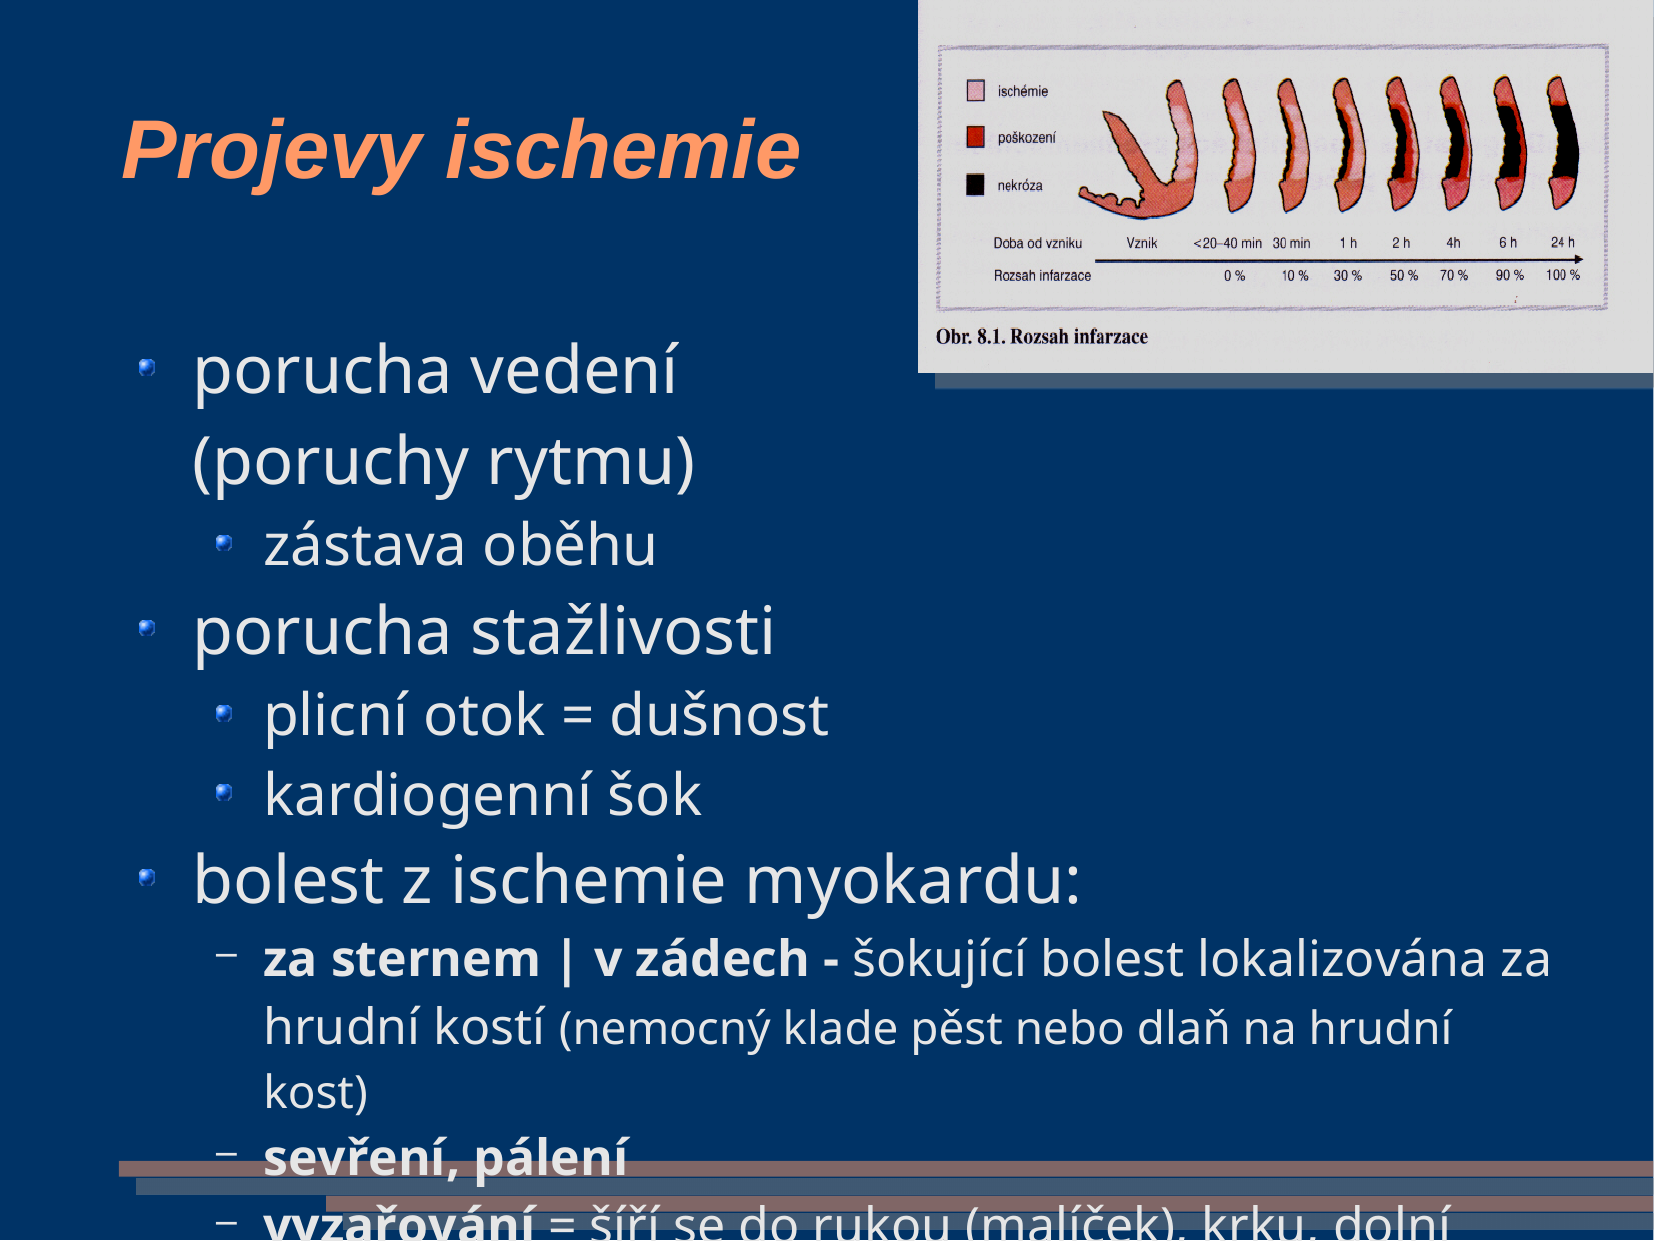

# Projevy ischemie
porucha vedení
(poruchy rytmu)
zástava oběhu
porucha stažlivosti
plicní otok = dušnost
kardiogenní šok
bolest z ischemie myokardu:
za sternem | v zádech - šokující bolest lokalizována za hrudní kostí (nemocný klade pěst nebo dlaň na hrudní kost)
sevření, pálení
vyzařování = šíří se do rukou (malíček), krku, dolní čelisti, břicha, zad
(Prstem se neukazuje na ischemickou bolest)